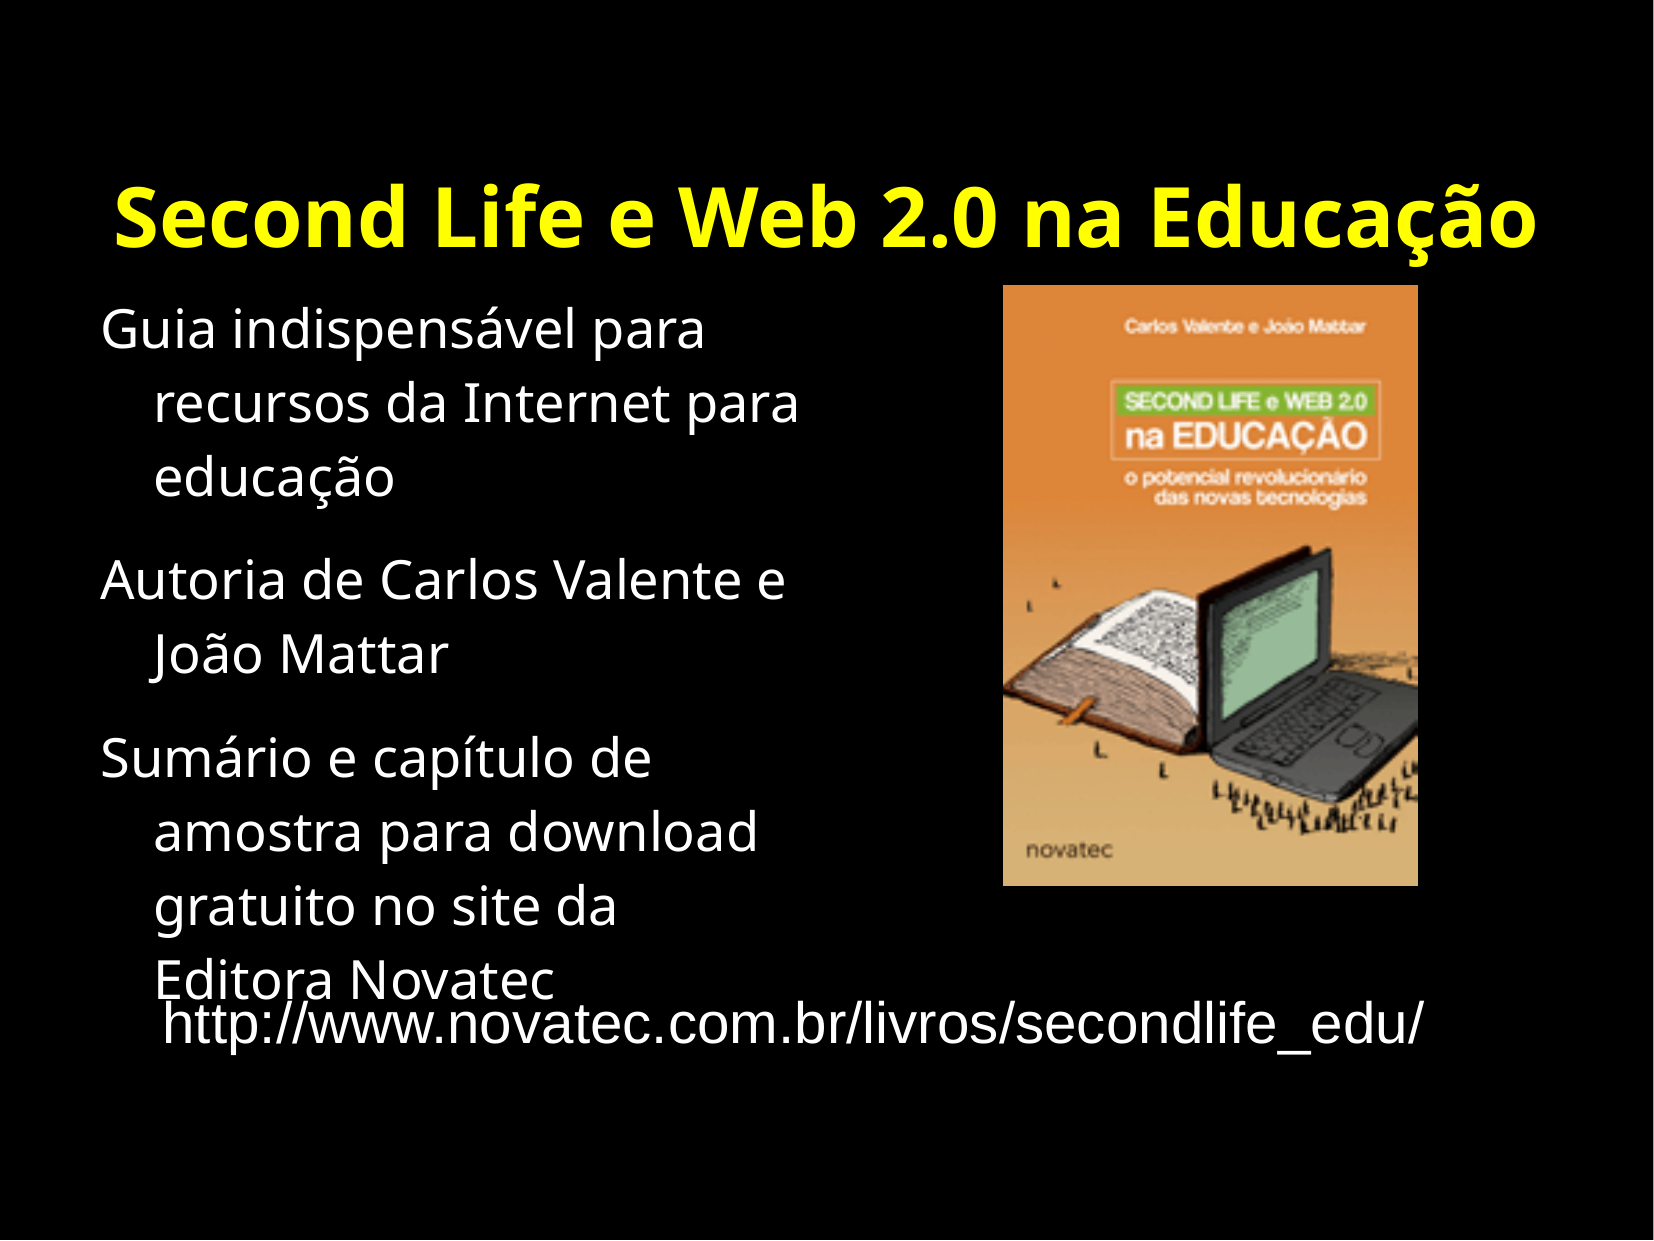

# Second Life e Web 2.0 na Educação
Guia indispensável para recursos da Internet para educação
Autoria de Carlos Valente e João Mattar
Sumário e capítulo de amostra para download gratuito no site da Editora Novatec
http://www.novatec.com.br/livros/secondlife_edu/